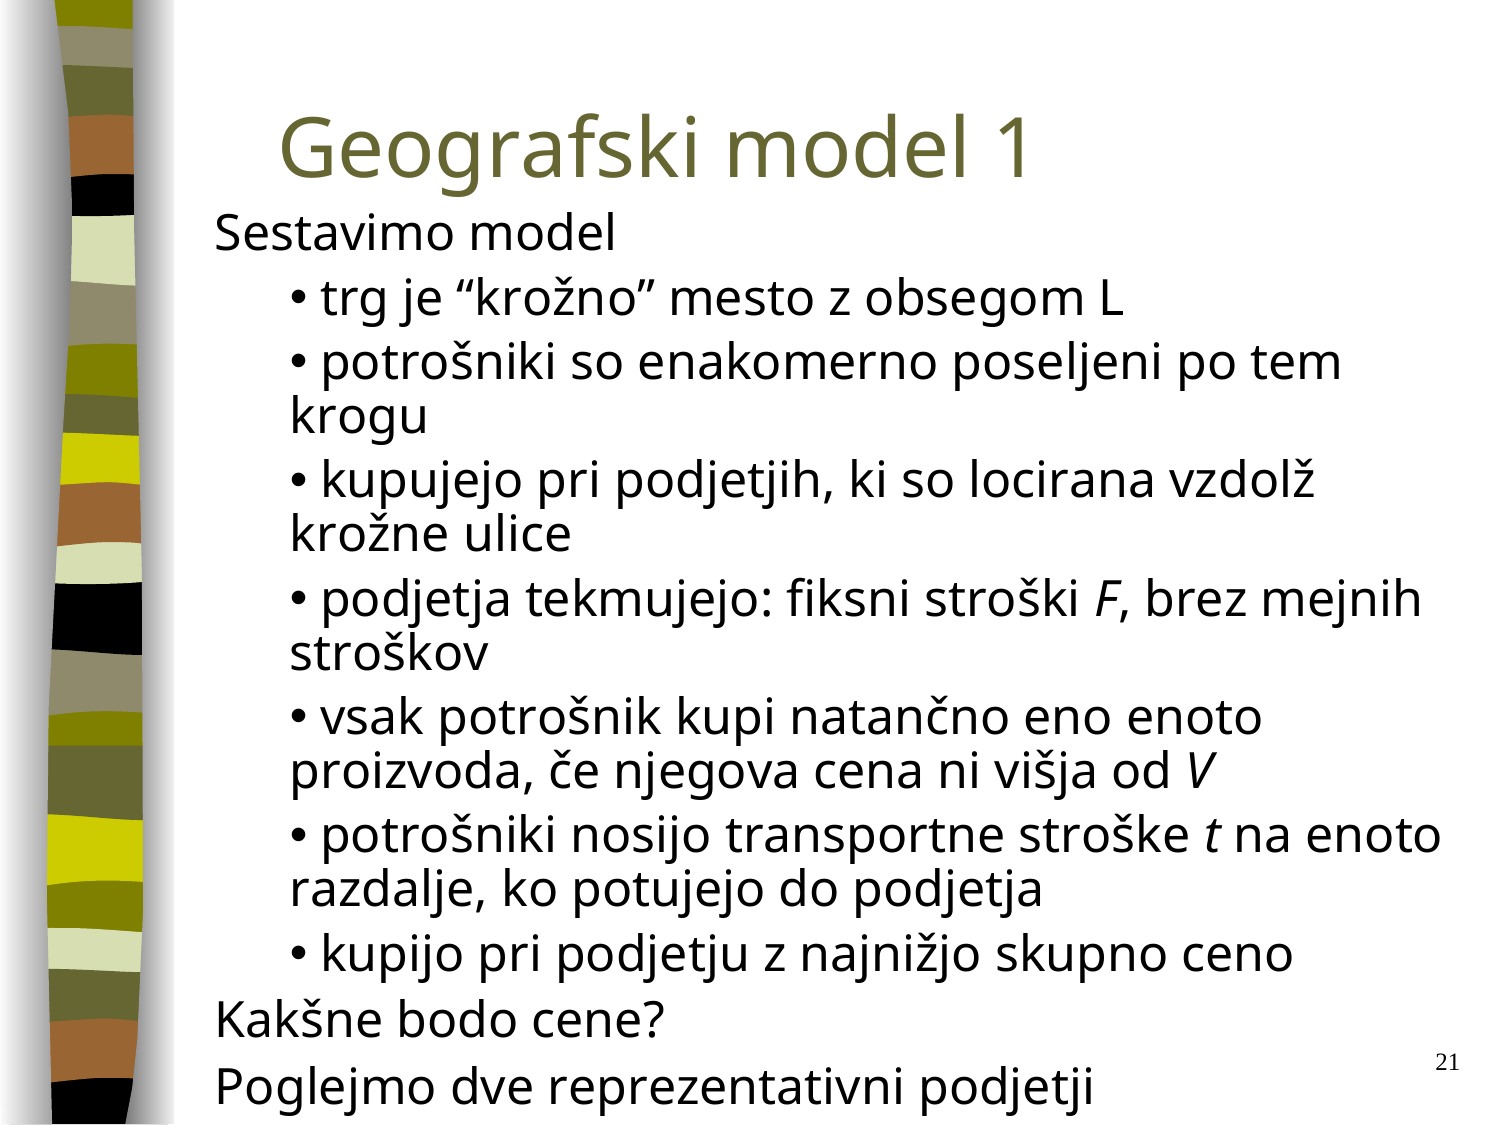

Geografski model 1
Sestavimo model
 trg je “krožno” mesto z obsegom L
 potrošniki so enakomerno poseljeni po tem krogu
 kupujejo pri podjetjih, ki so locirana vzdolž krožne ulice
 podjetja tekmujejo: fiksni stroški F, brez mejnih stroškov
 vsak potrošnik kupi natančno eno enoto proizvoda, če njegova cena ni višja od V
 potrošniki nosijo transportne stroške t na enoto razdalje, ko potujejo do podjetja
 kupijo pri podjetju z najnižjo skupno ceno
Kakšne bodo cene?
Poglejmo dve reprezentativni podjetji